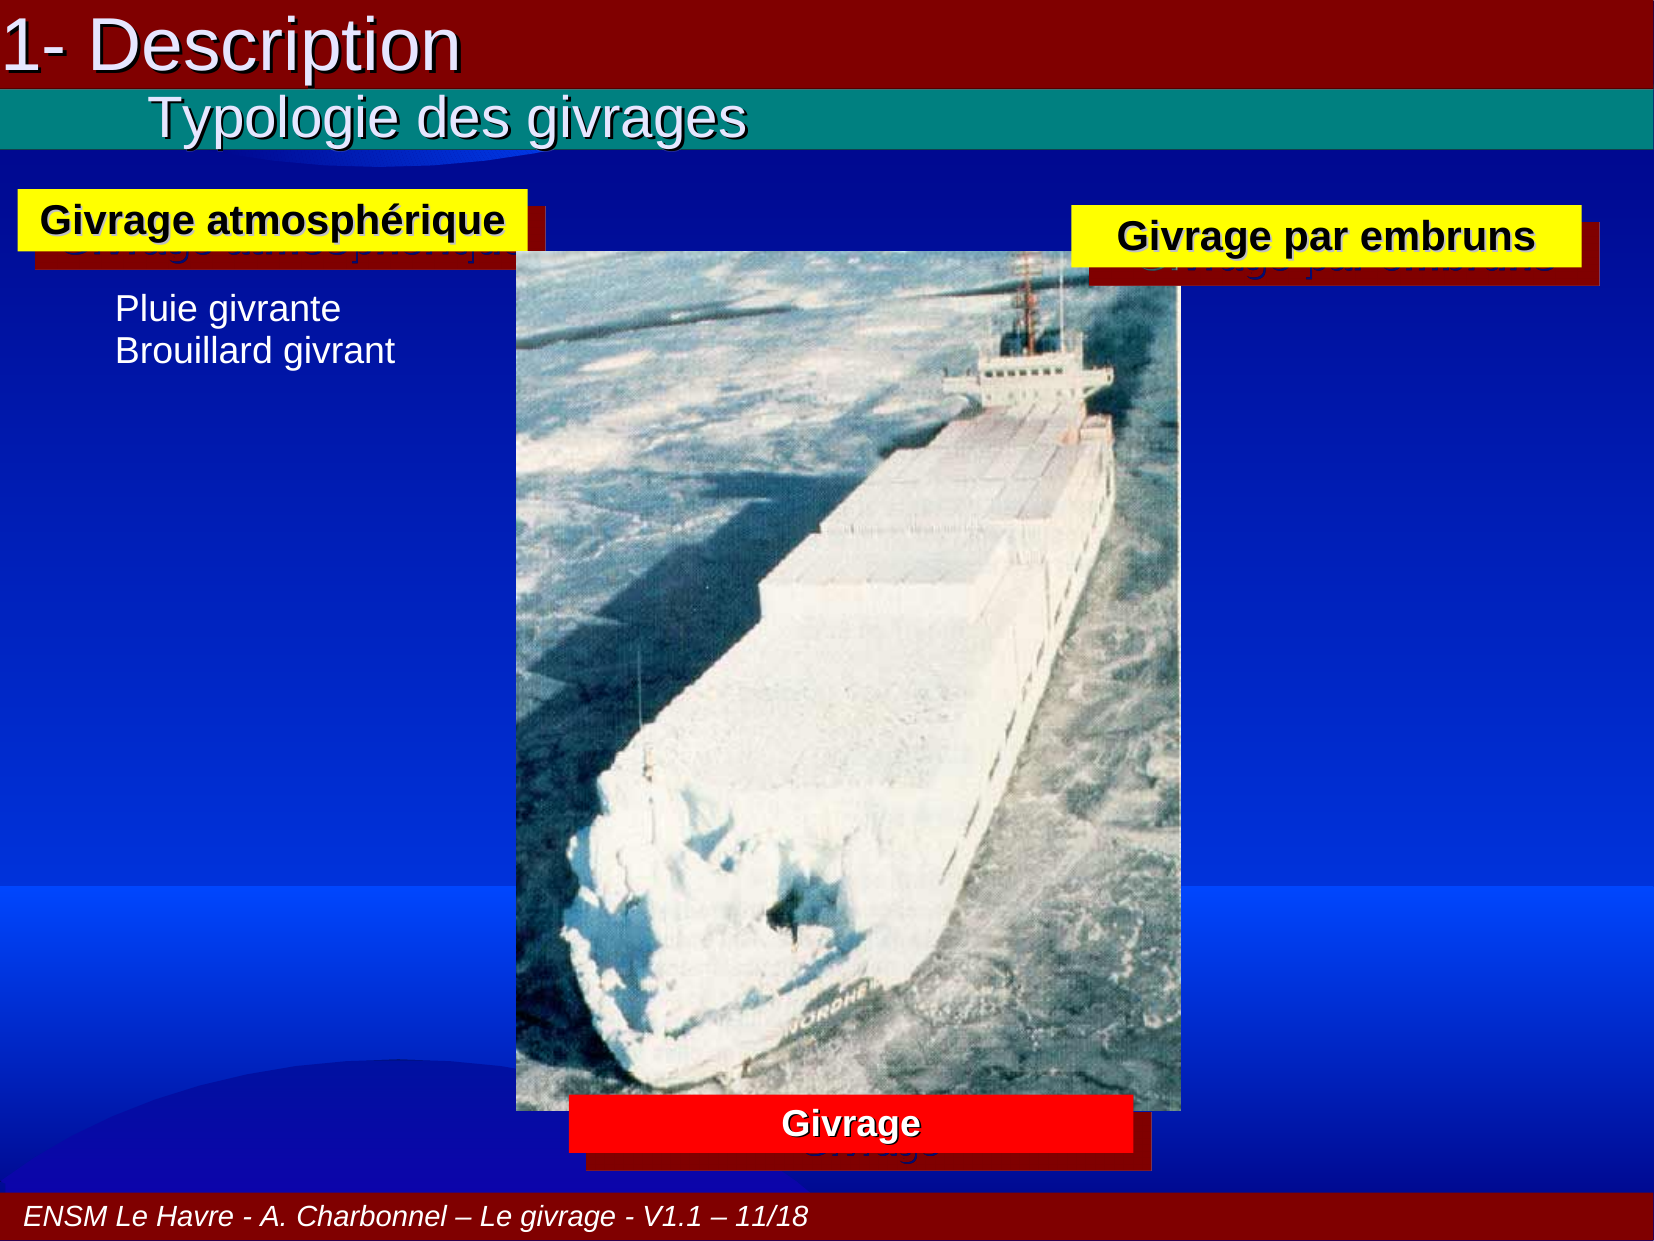

1- Description
# Typologie des givrages
Givrage atmosphérique
Givrage par embruns
Pluie givrante
Brouillard givrant
Givrage
 ENSM Le Havre - A. Charbonnel – Le givrage - V1.1 – 11/18